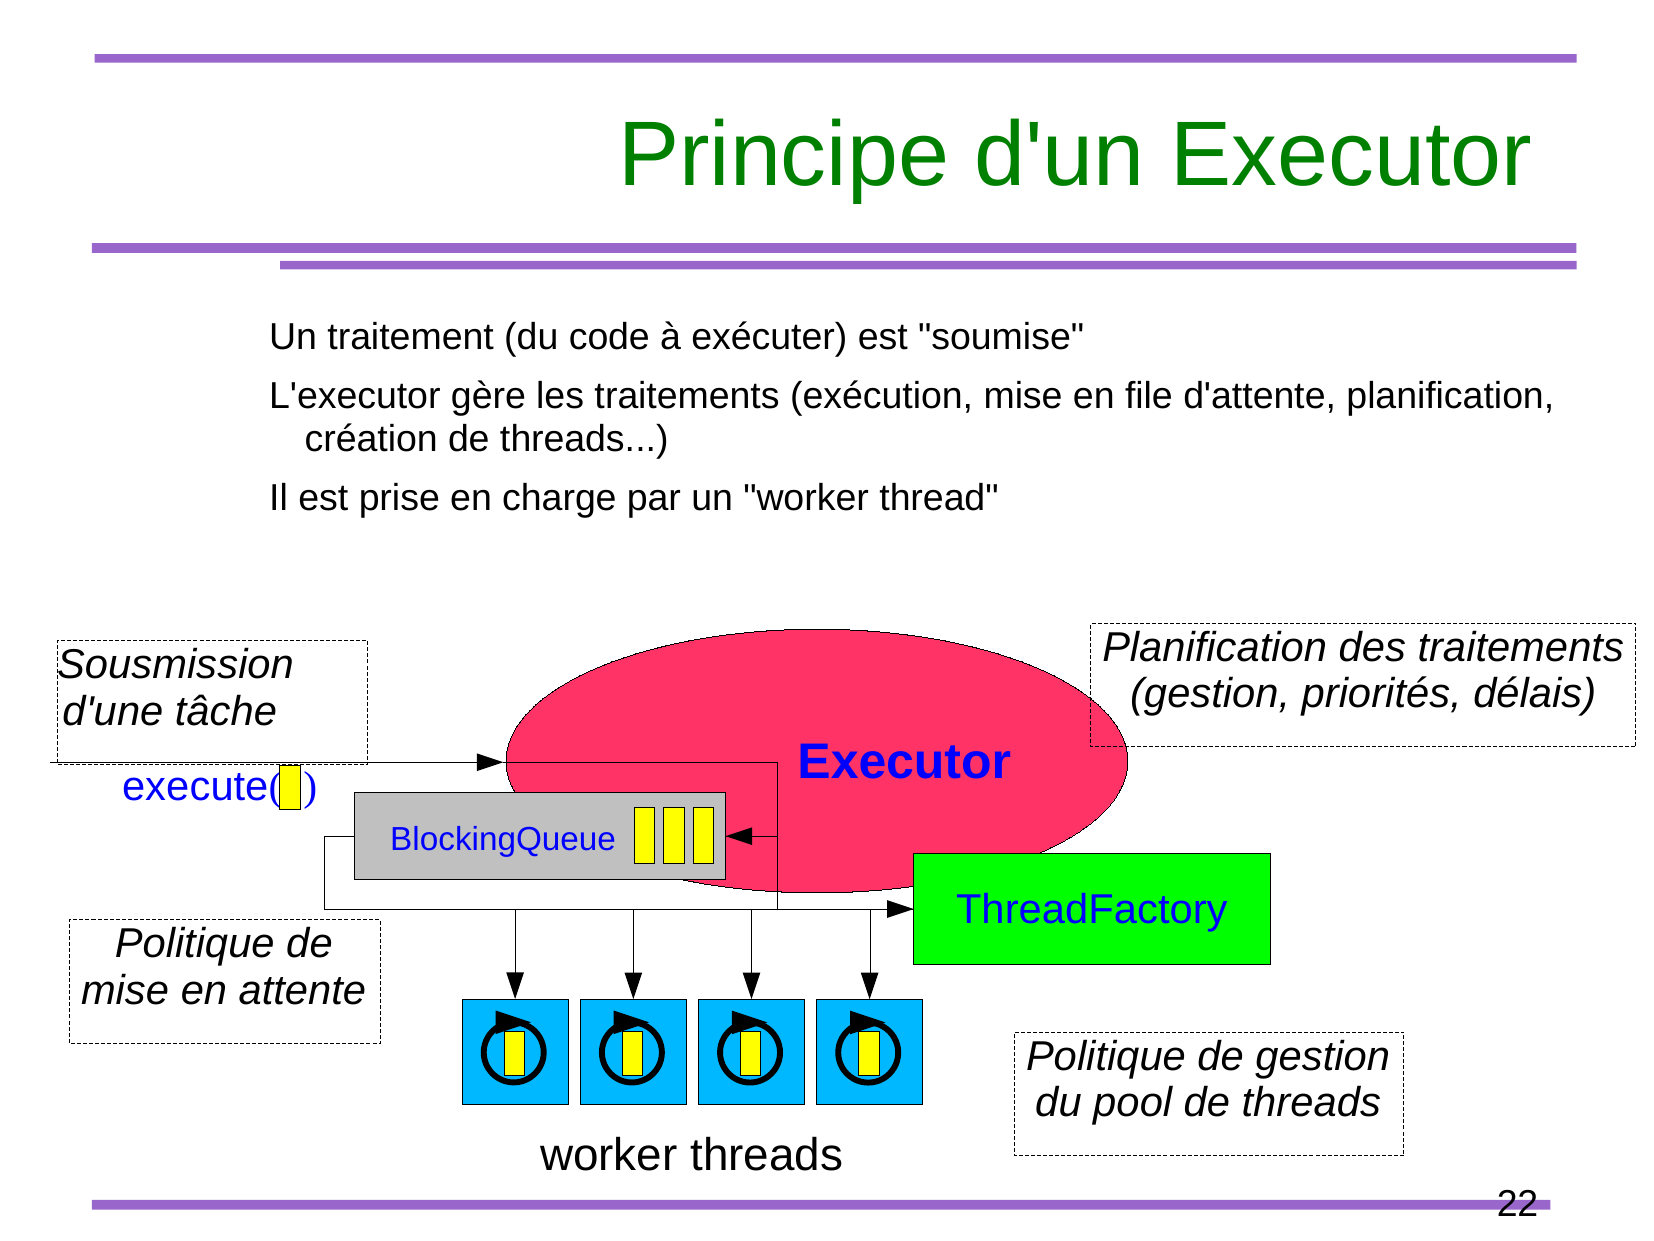

# Principe d'un Executor
Un traitement (du code à exécuter) est "soumise"
L'executor gère les traitements (exécution, mise en file d'attente, planification, création de threads...)
Il est prise en charge par un "worker thread"
 Planification des traitements
 (gestion, priorités, délais)
 Executor
Sousmission
d'une tâche
execute( )
BlockingQueue
ThreadFactory
 Politique de
 mise en attente
 Politique de gestion
du pool de threads
worker threads